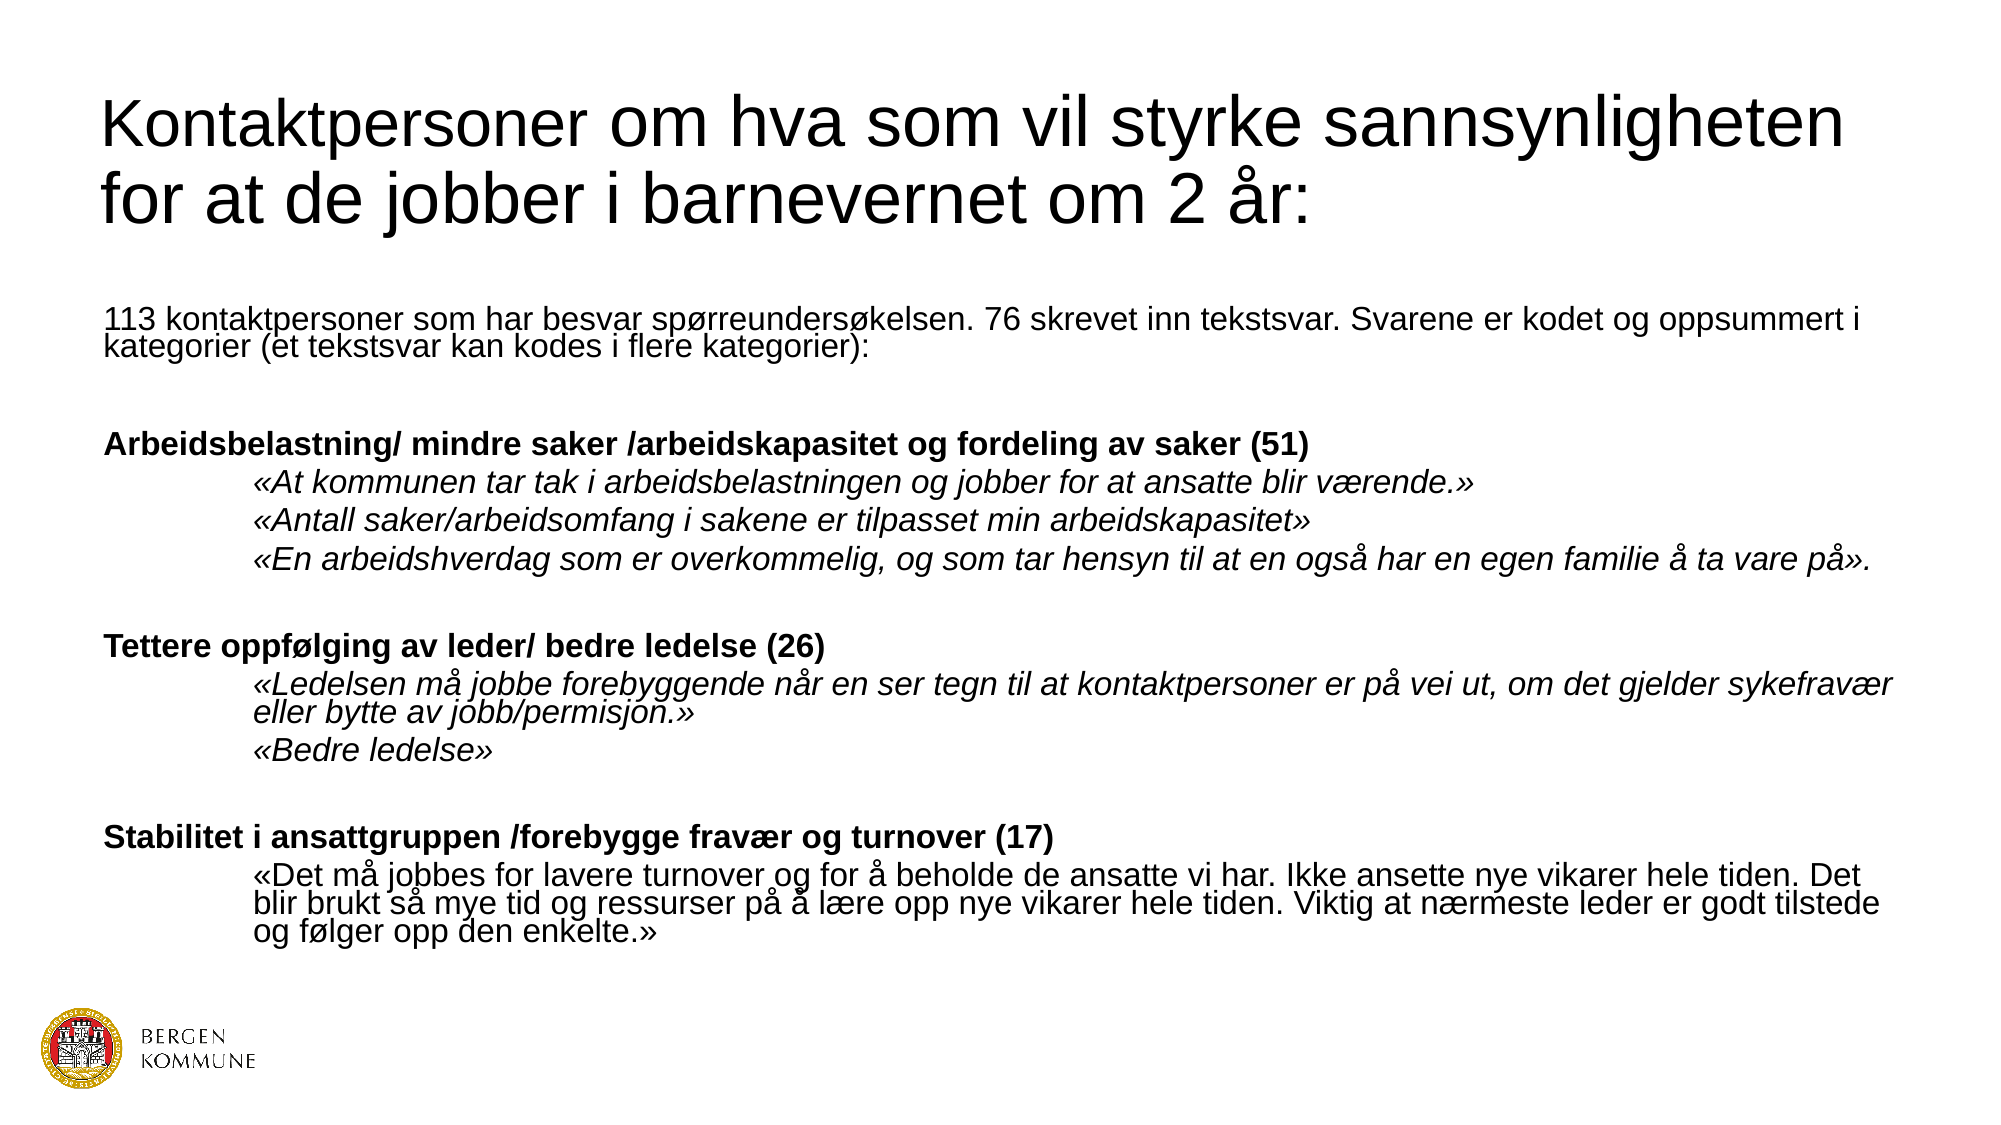

# Kontaktpersoner om hva som vil styrke sannsynligheten for at de jobber i barnevernet om 2 år:
113 kontaktpersoner som har besvar spørreundersøkelsen. 76 skrevet inn tekstsvar. Svarene er kodet og oppsummert i kategorier (et tekstsvar kan kodes i flere kategorier):
Arbeidsbelastning/ mindre saker /arbeidskapasitet og fordeling av saker (51)
«At kommunen tar tak i arbeidsbelastningen og jobber for at ansatte blir værende.»
«Antall saker/arbeidsomfang i sakene er tilpasset min arbeidskapasitet»
«En arbeidshverdag som er overkommelig, og som tar hensyn til at en også har en egen familie å ta vare på».
Tettere oppfølging av leder/ bedre ledelse (26)
«Ledelsen må jobbe forebyggende når en ser tegn til at kontaktpersoner er på vei ut, om det gjelder sykefravær eller bytte av jobb/permisjon.»
«Bedre ledelse»
Stabilitet i ansattgruppen /forebygge fravær og turnover (17)
«Det må jobbes for lavere turnover og for å beholde de ansatte vi har. Ikke ansette nye vikarer hele tiden. Det blir brukt så mye tid og ressurser på å lære opp nye vikarer hele tiden. Viktig at nærmeste leder er godt tilstede og følger opp den enkelte.»